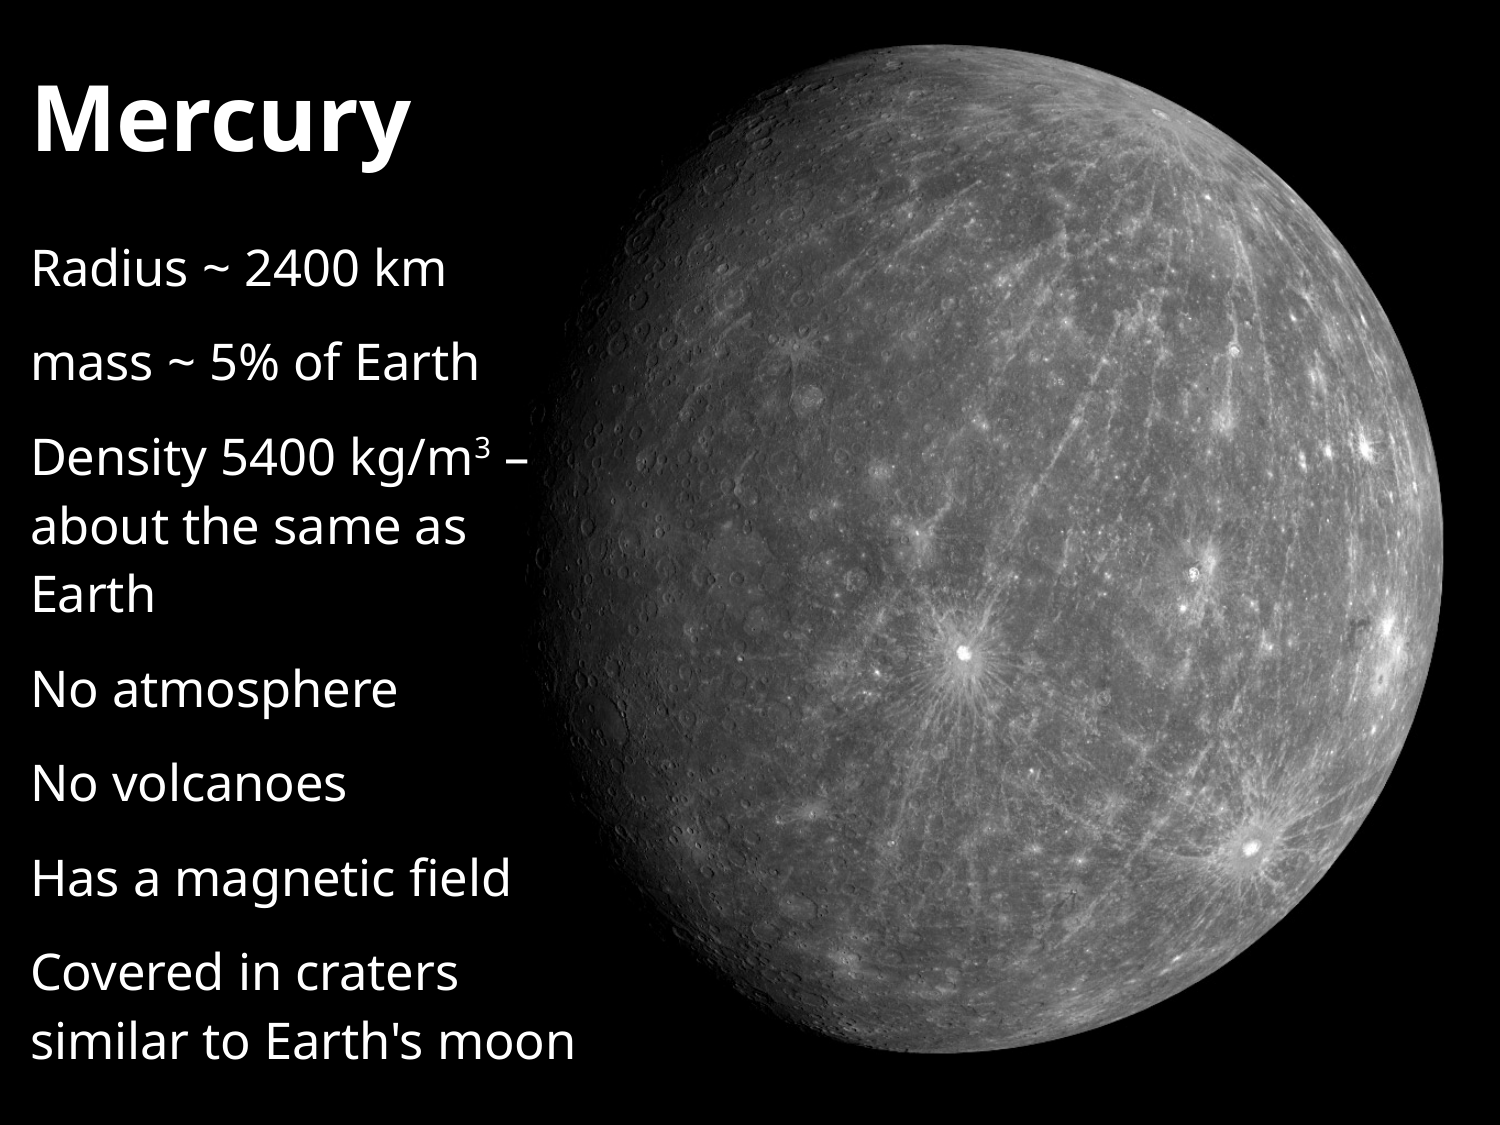

# Mercury
Radius ~ 2400 km
mass ~ 5% of Earth
Density 5400 kg/m3 – about the same as Earth
No atmosphere
No volcanoes
Has a magnetic field
Covered in craters similar to Earth's moon